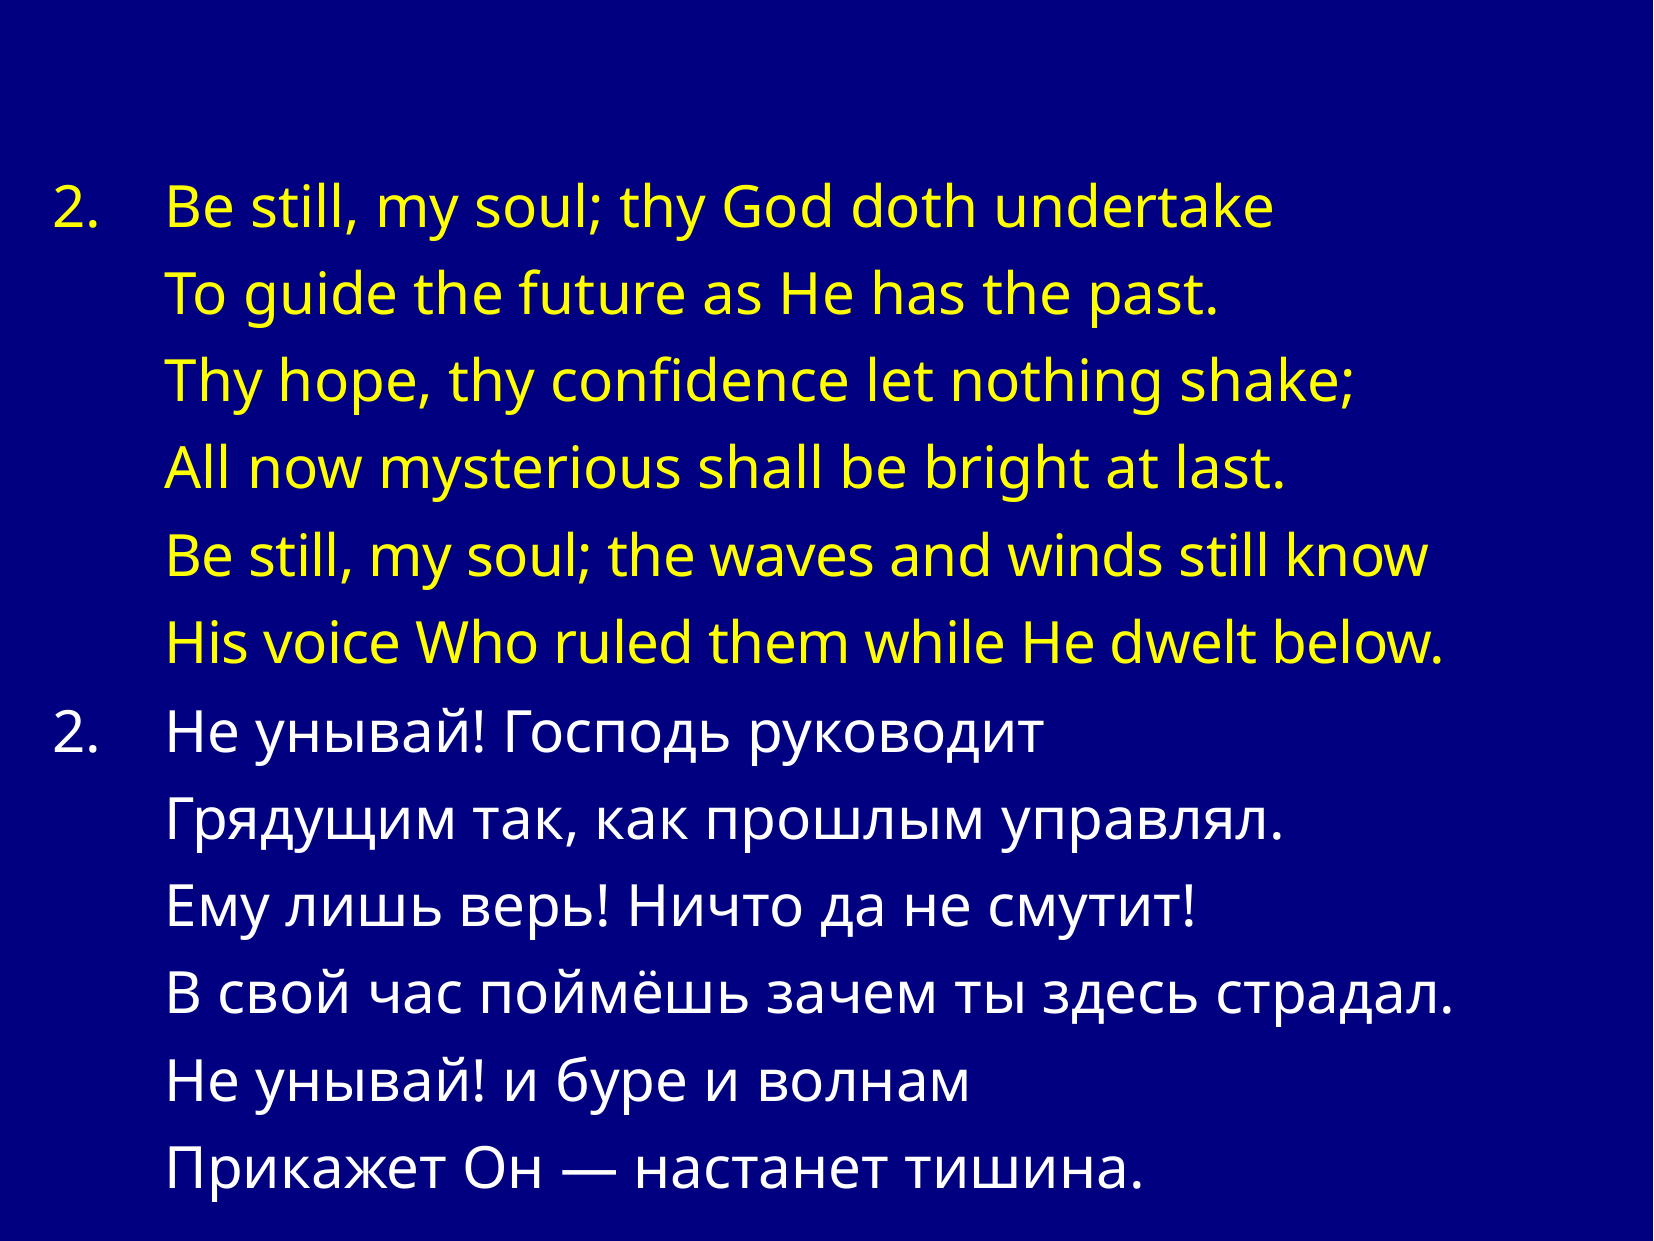

2.	Be still, my soul; thy God doth undertake
	To guide the future as He has the past.
	Thy hope, thy confidence let nothing shake;
	All now mysterious shall be bright at last.
	Be still, my soul; the waves and winds still know
	His voice Who ruled them while He dwelt below.
2.	Не унывай! Господь руководит
	Грядущим так, как прошлым управлял.
	Ему лишь верь! Ничто да не смутит!
	В свой час поймёшь зачем ты здесь страдал.
	Не унывай! и буре и волнам
	Прикажет Он — настанет тишина.